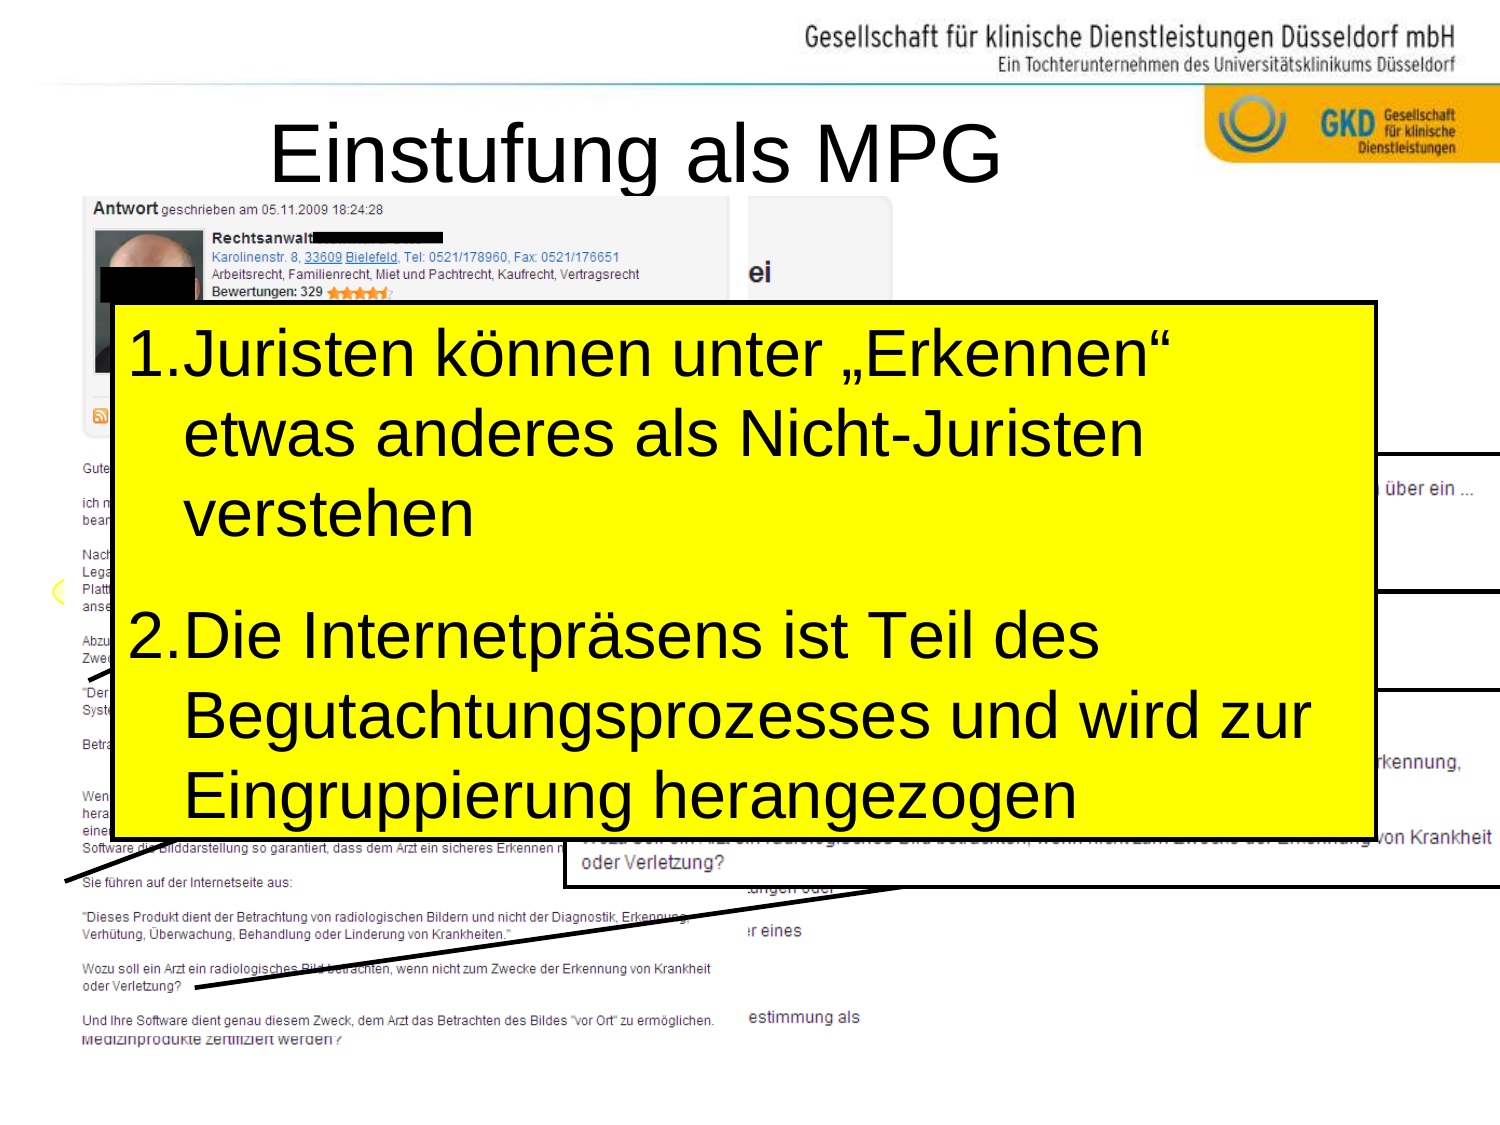

# Einstufung als MPG
Juristen können unter „Erkennen“ etwas anderes als Nicht-Juristen verstehen
Die Internetpräsens ist Teil des Begutachtungsprozesses und wird zur Eingruppierung herangezogen